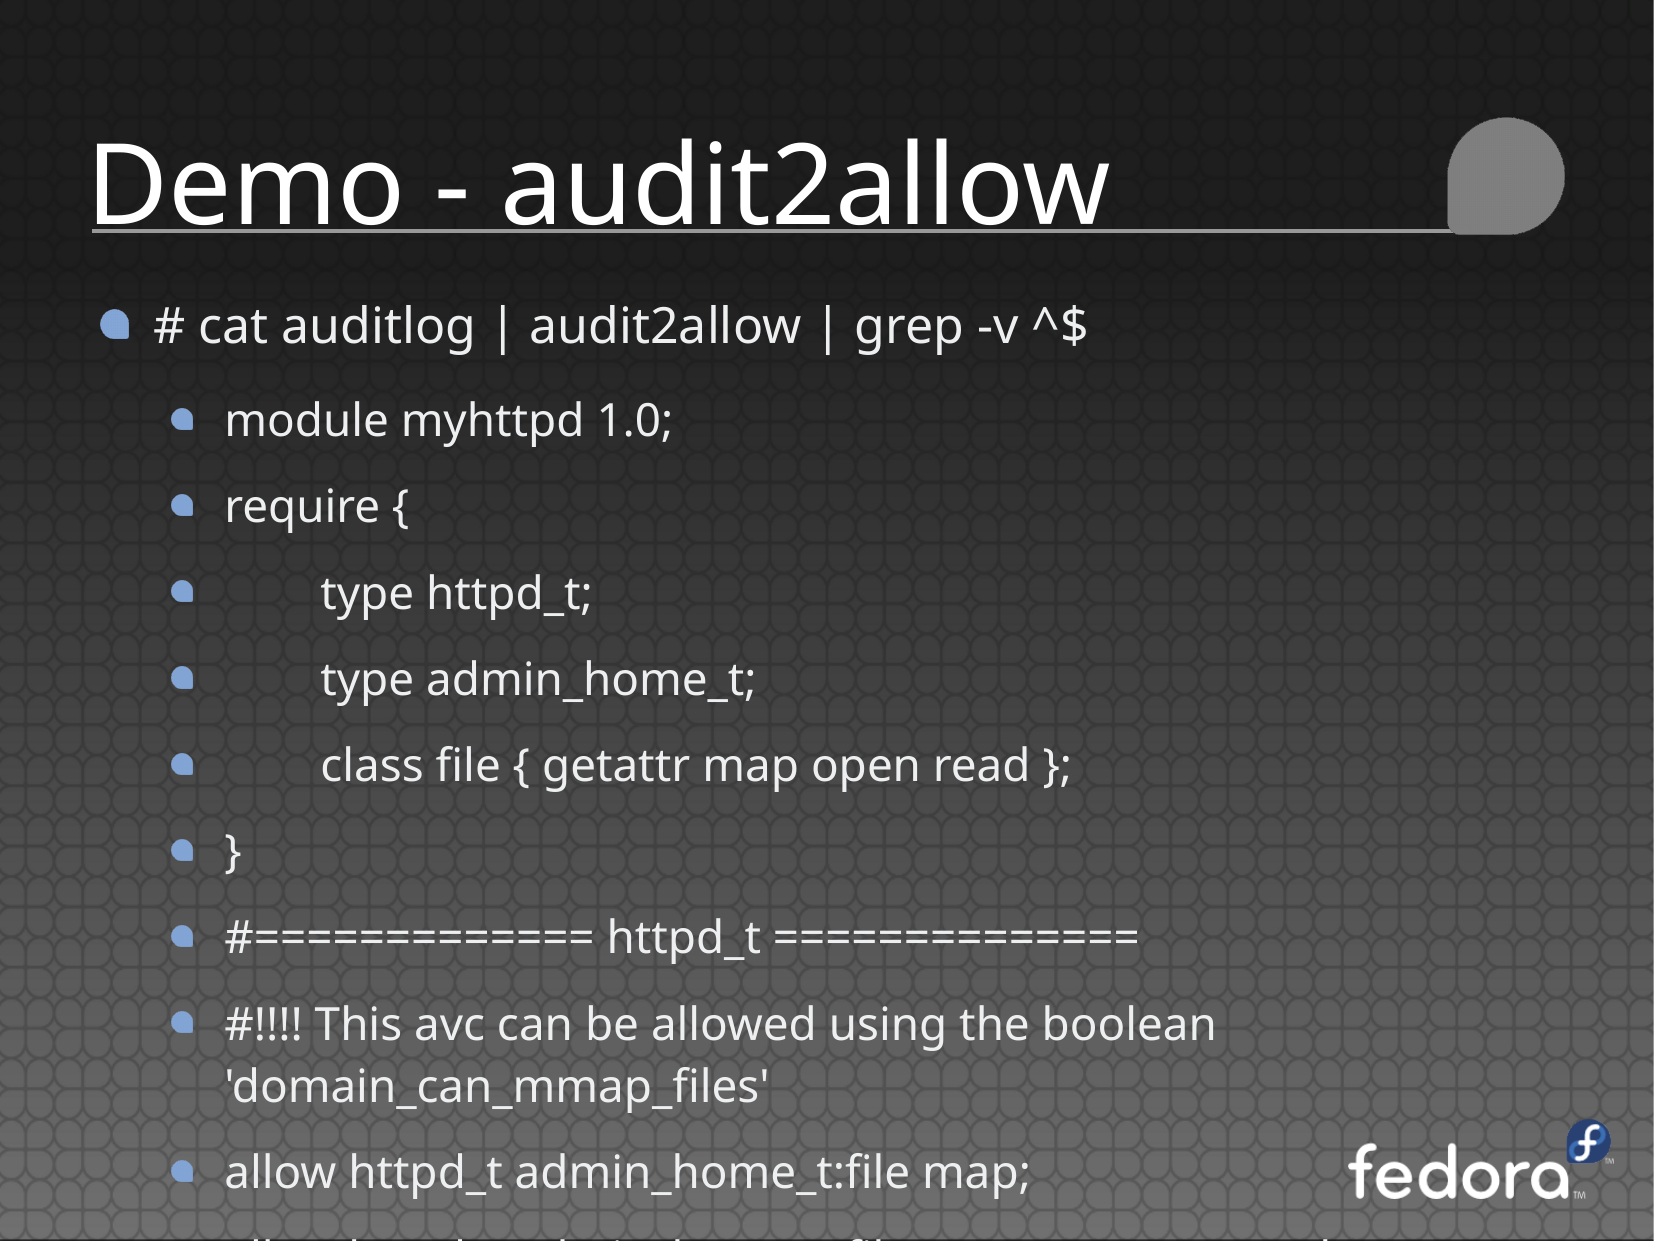

# Demo - audit2allow
# cat auditlog | audit2allow | grep -v ^$
module myhttpd 1.0;
require {
 type httpd_t;
 type admin_home_t;
 class file { getattr map open read };
}
#============= httpd_t ==============
#!!!! This avc can be allowed using the boolean 'domain_can_mmap_files'
allow httpd_t admin_home_t:file map;
allow httpd_t admin_home_t:file { getattr open read };